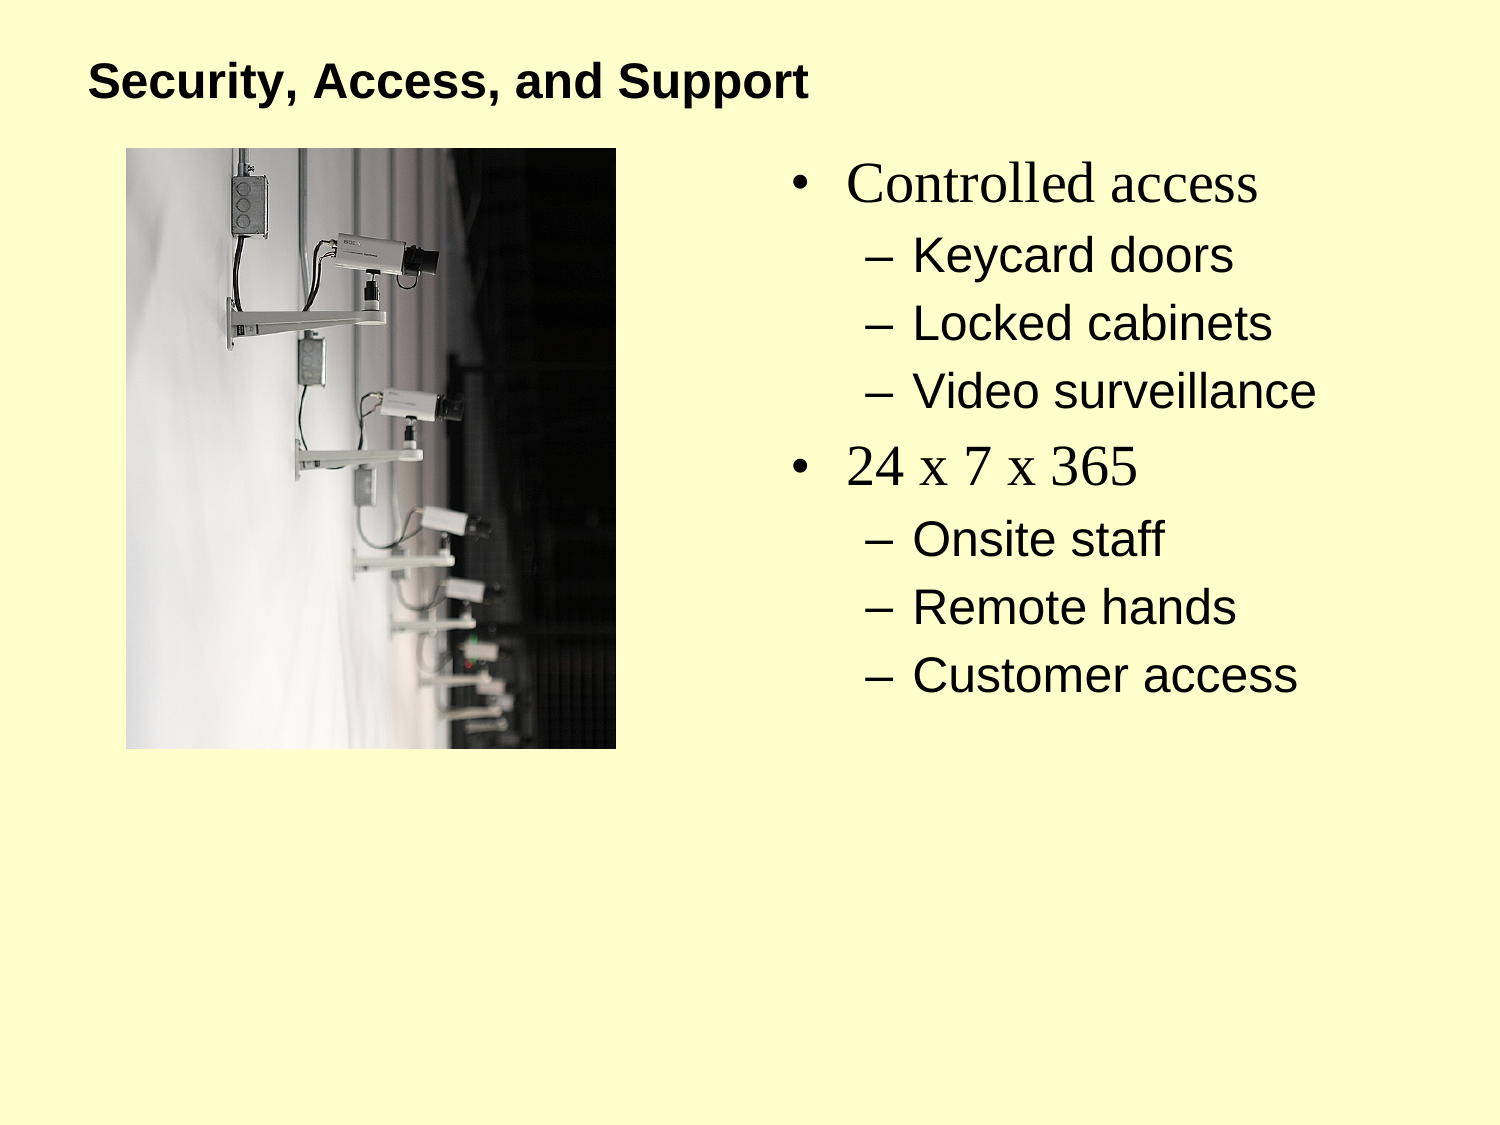

# Security, Access, and Support
Controlled access
Keycard doors
Locked cabinets
Video surveillance
24 x 7 x 365
Onsite staff
Remote hands
Customer access